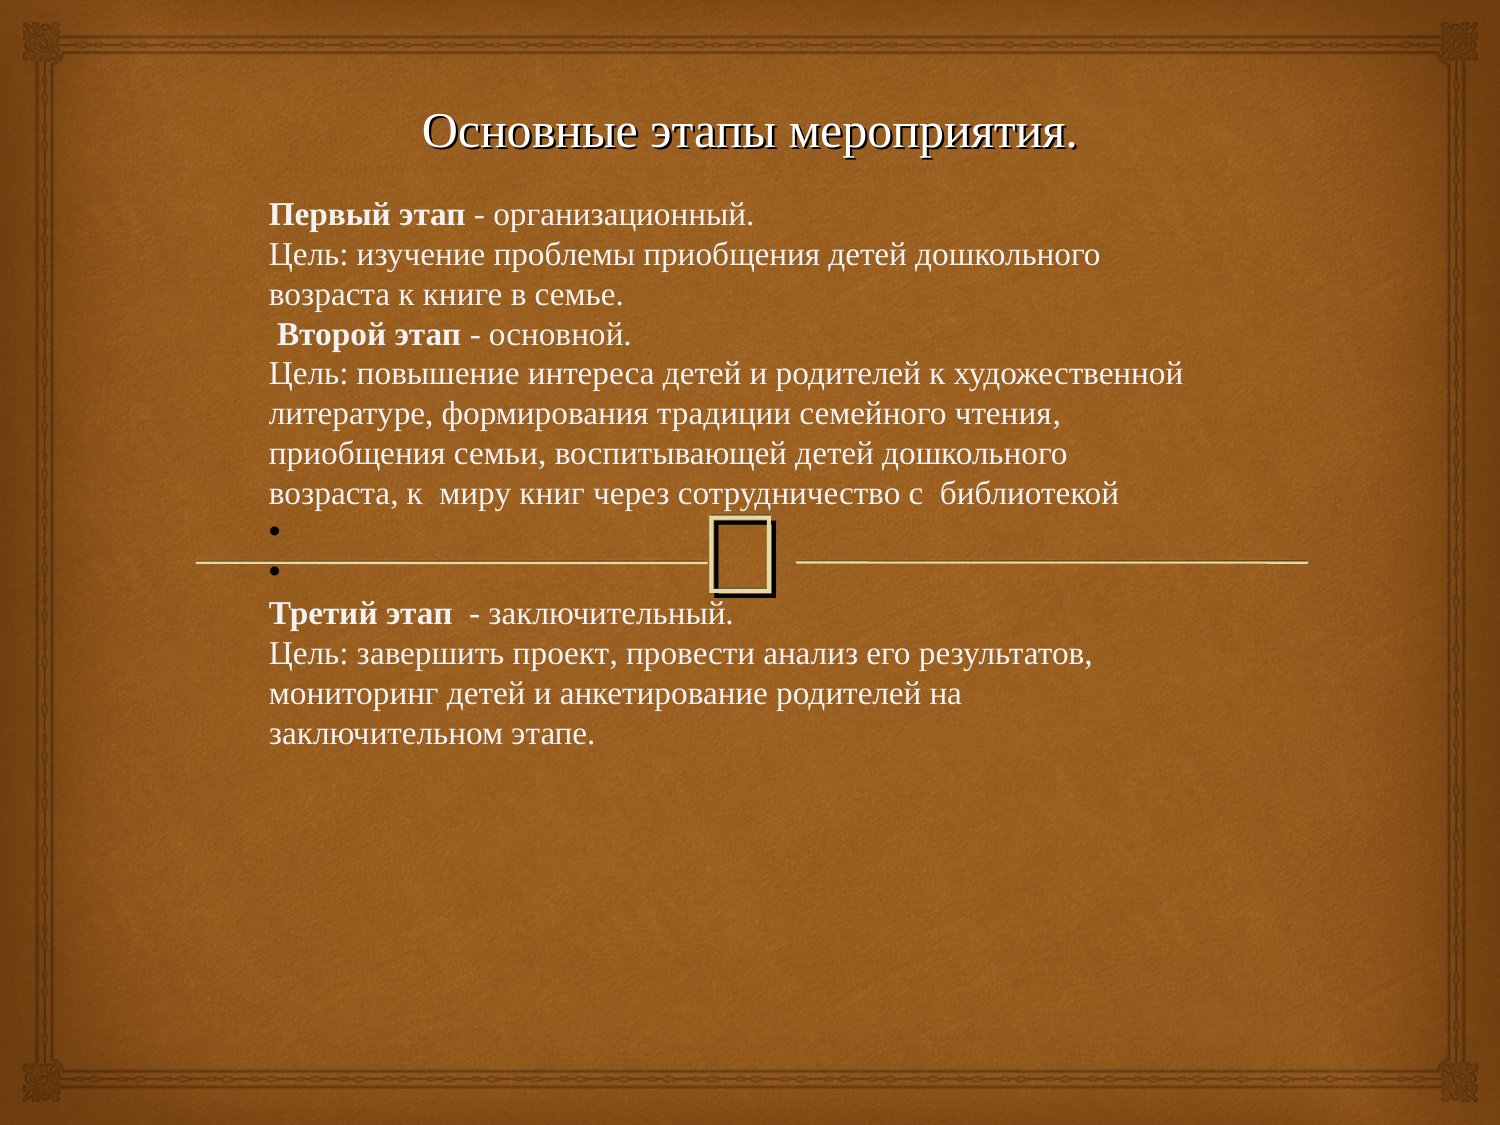

# Основные этапы мероприятия.
Первый этап - организационный.
Цель: изучение проблемы приобщения детей дошкольного возраста к книге в семье.
 Второй этап - основной.
Цель: повышение интереса детей и родителей к художественной литературе, формирования традиции семейного чтения, приобщения семьи, воспитывающей детей дошкольного возраста, к  миру книг через сотрудничество с  библиотекой
Третий этап  - заключительный.
Цель: завершить проект, провести анализ его результатов, мониторинг детей и анкетирование родителей на заключительном этапе.